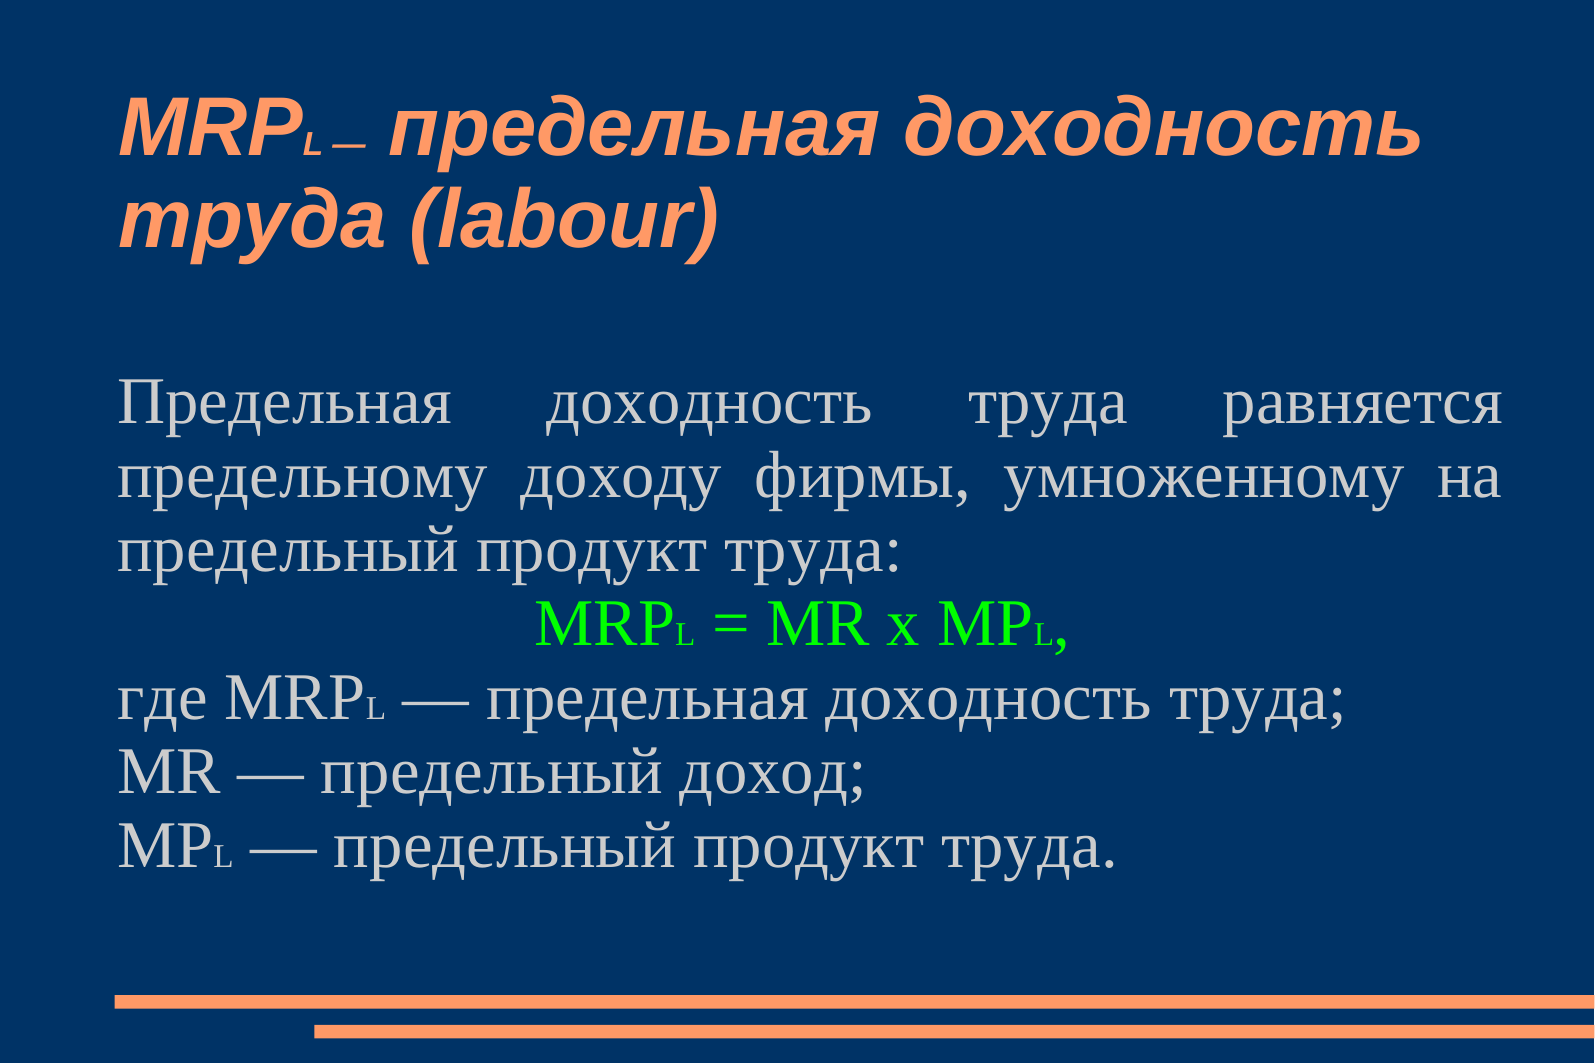

# MRPL — предельная доходность труда (labour)
Предельная доходность труда равняется предельному доходу фирмы, умноженному на предельный продукт труда:
MRPL = MR x MPL,
где MRPL — предельная доходность труда;
MR — предельный доход;
MPL — предельный продукт труда.